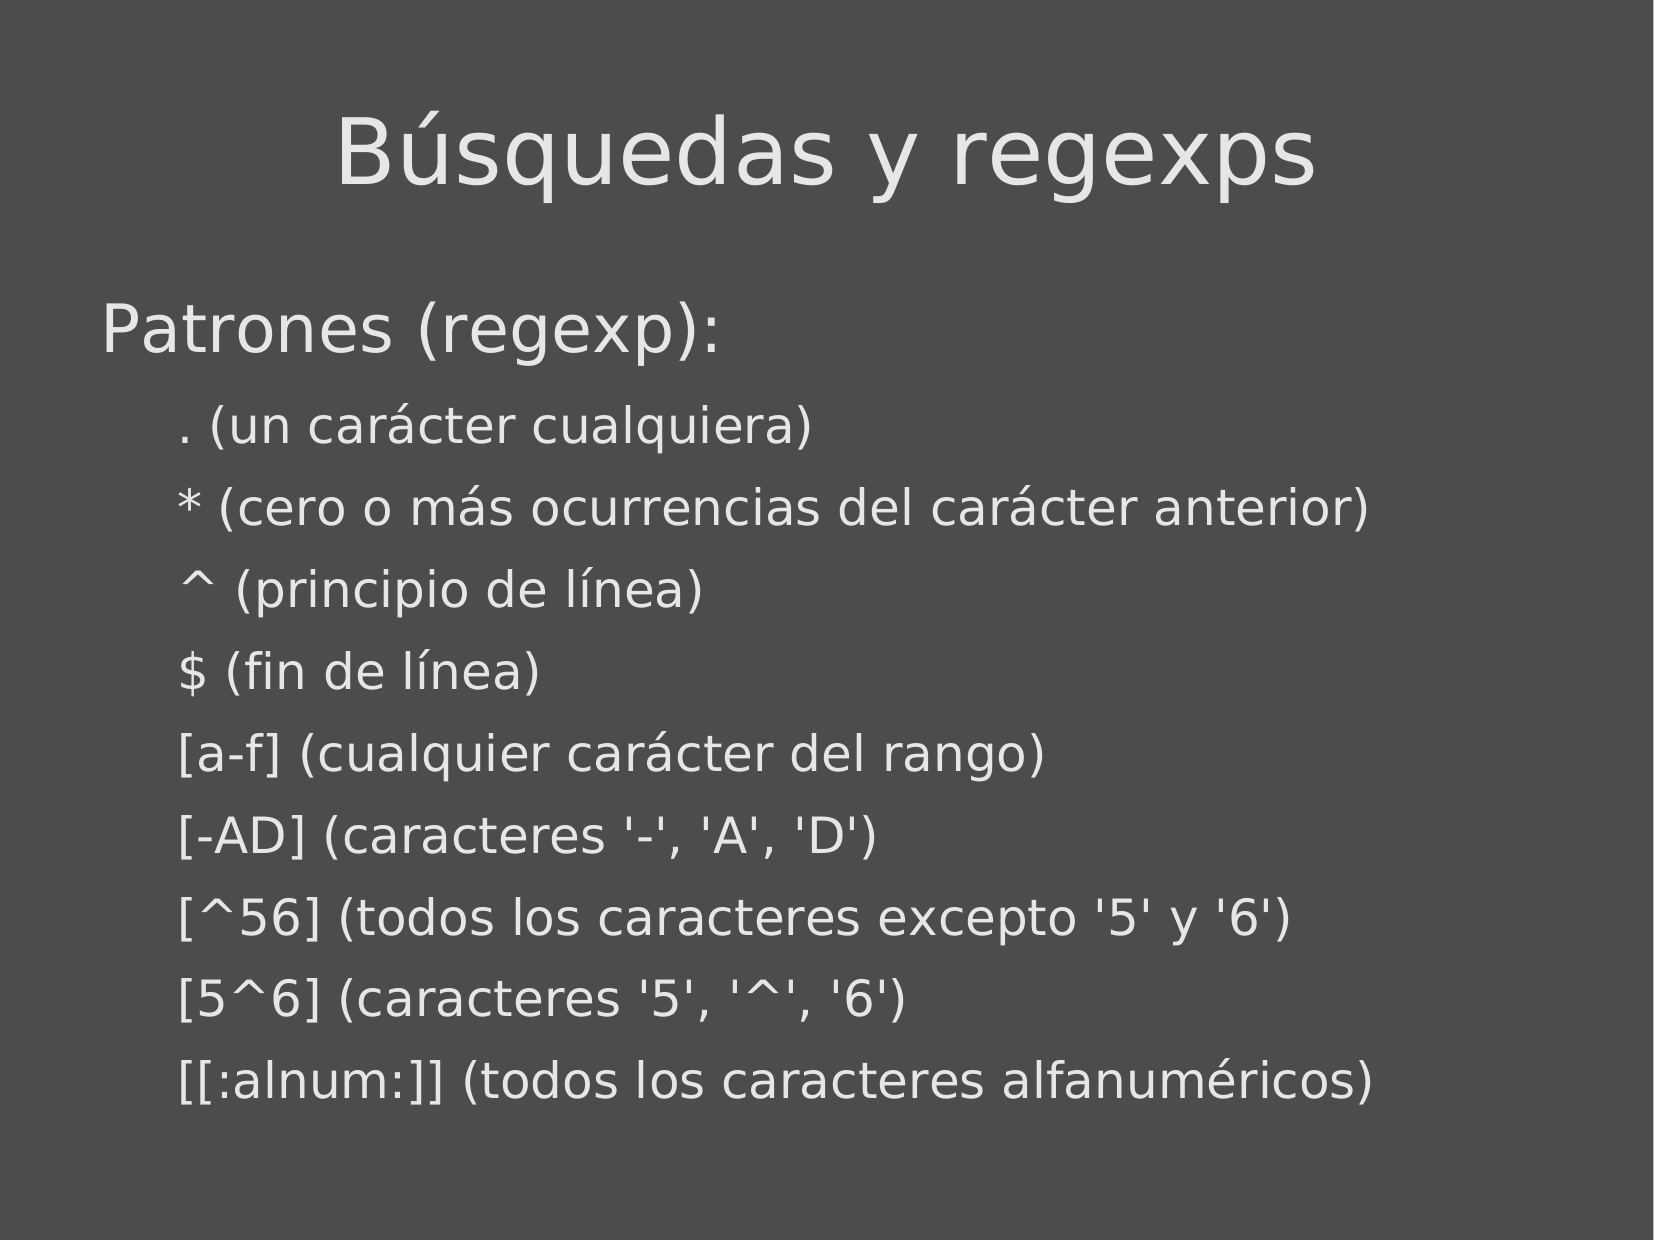

# Búsquedas y regexps
Patrones (regexp):
. (un carácter cualquiera)
* (cero o más ocurrencias del carácter anterior)
^ (principio de línea)
$ (fin de línea)
[a-f] (cualquier carácter del rango)
[-AD] (caracteres '-', 'A', 'D')
[^56] (todos los caracteres excepto '5' y '6')
[5^6] (caracteres '5', '^', '6')
[[:alnum:]] (todos los caracteres alfanuméricos)